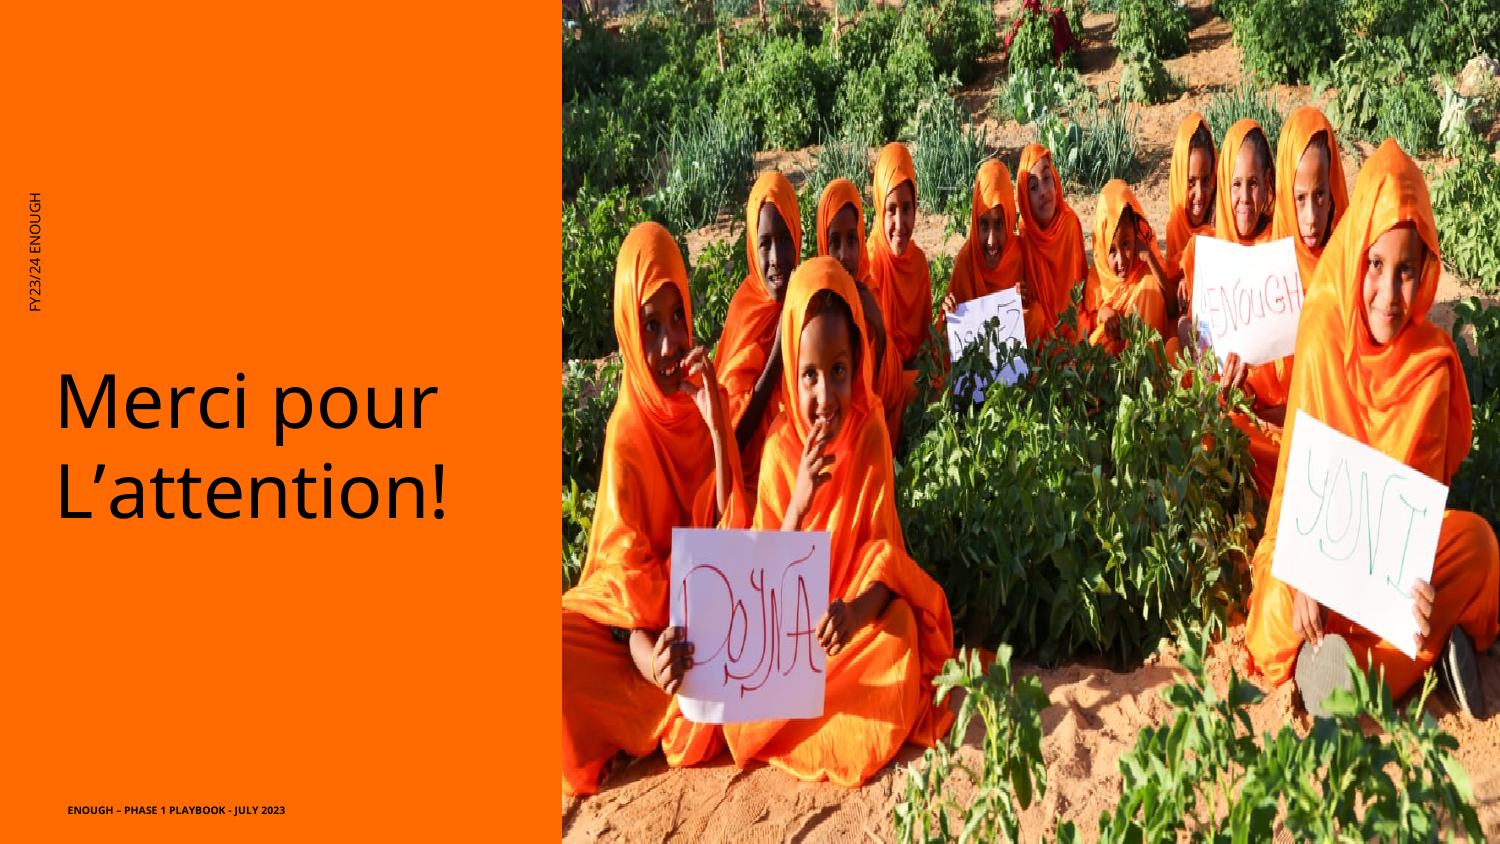

SECTION
FY23/24 ENOUGH
Merci pour L’attention!
ENOUGH – PHASE 1 PLAYBOOK - JULY 2023